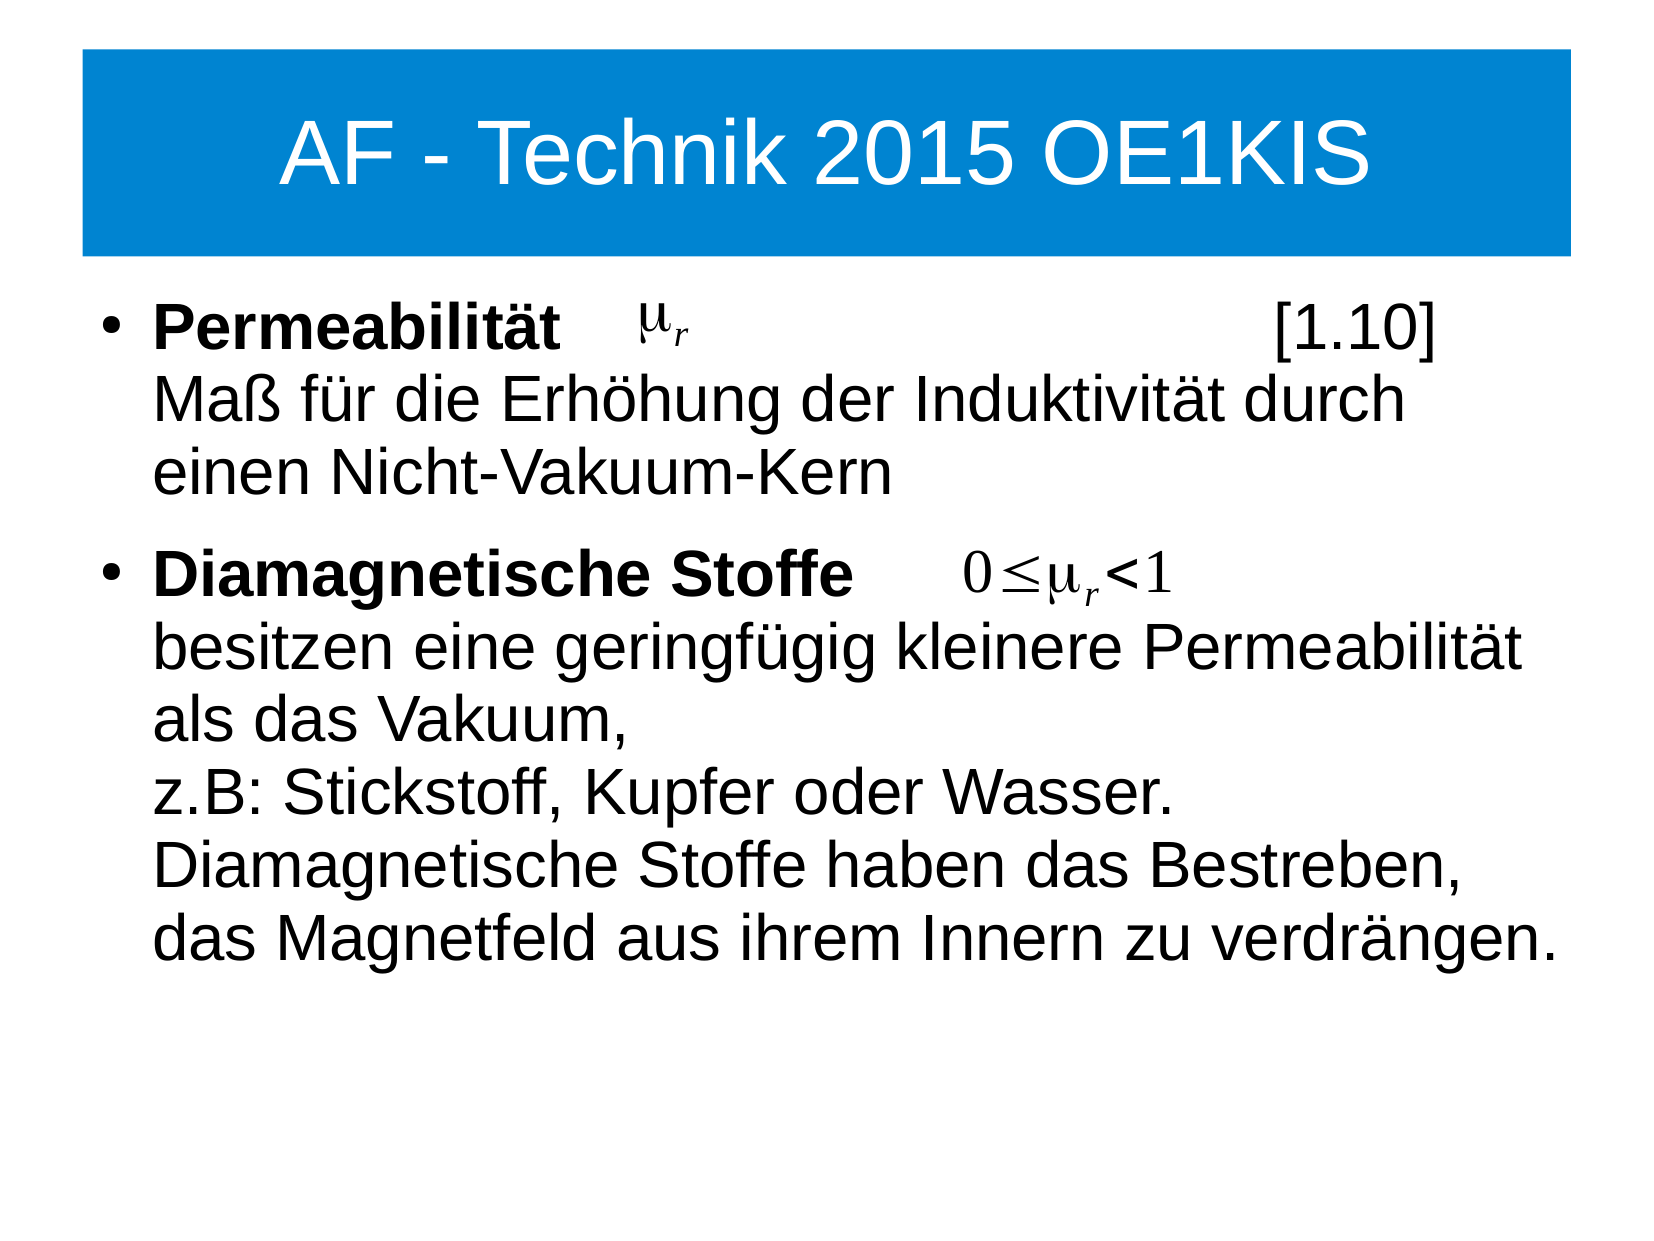

#
AF - Technik 2015 OE1KIS
Permeabilität [1.10]
Maß für die Erhöhung der Induktivität durch einen Nicht-Vakuum-Kern
Diamagnetische Stoffe
besitzen eine geringfügig kleinere Permeabilität als das Vakuum,
z.B: Stickstoff, Kupfer oder Wasser. Diamagnetische Stoffe haben das Bestreben, das Magnetfeld aus ihrem Innern zu verdrängen.